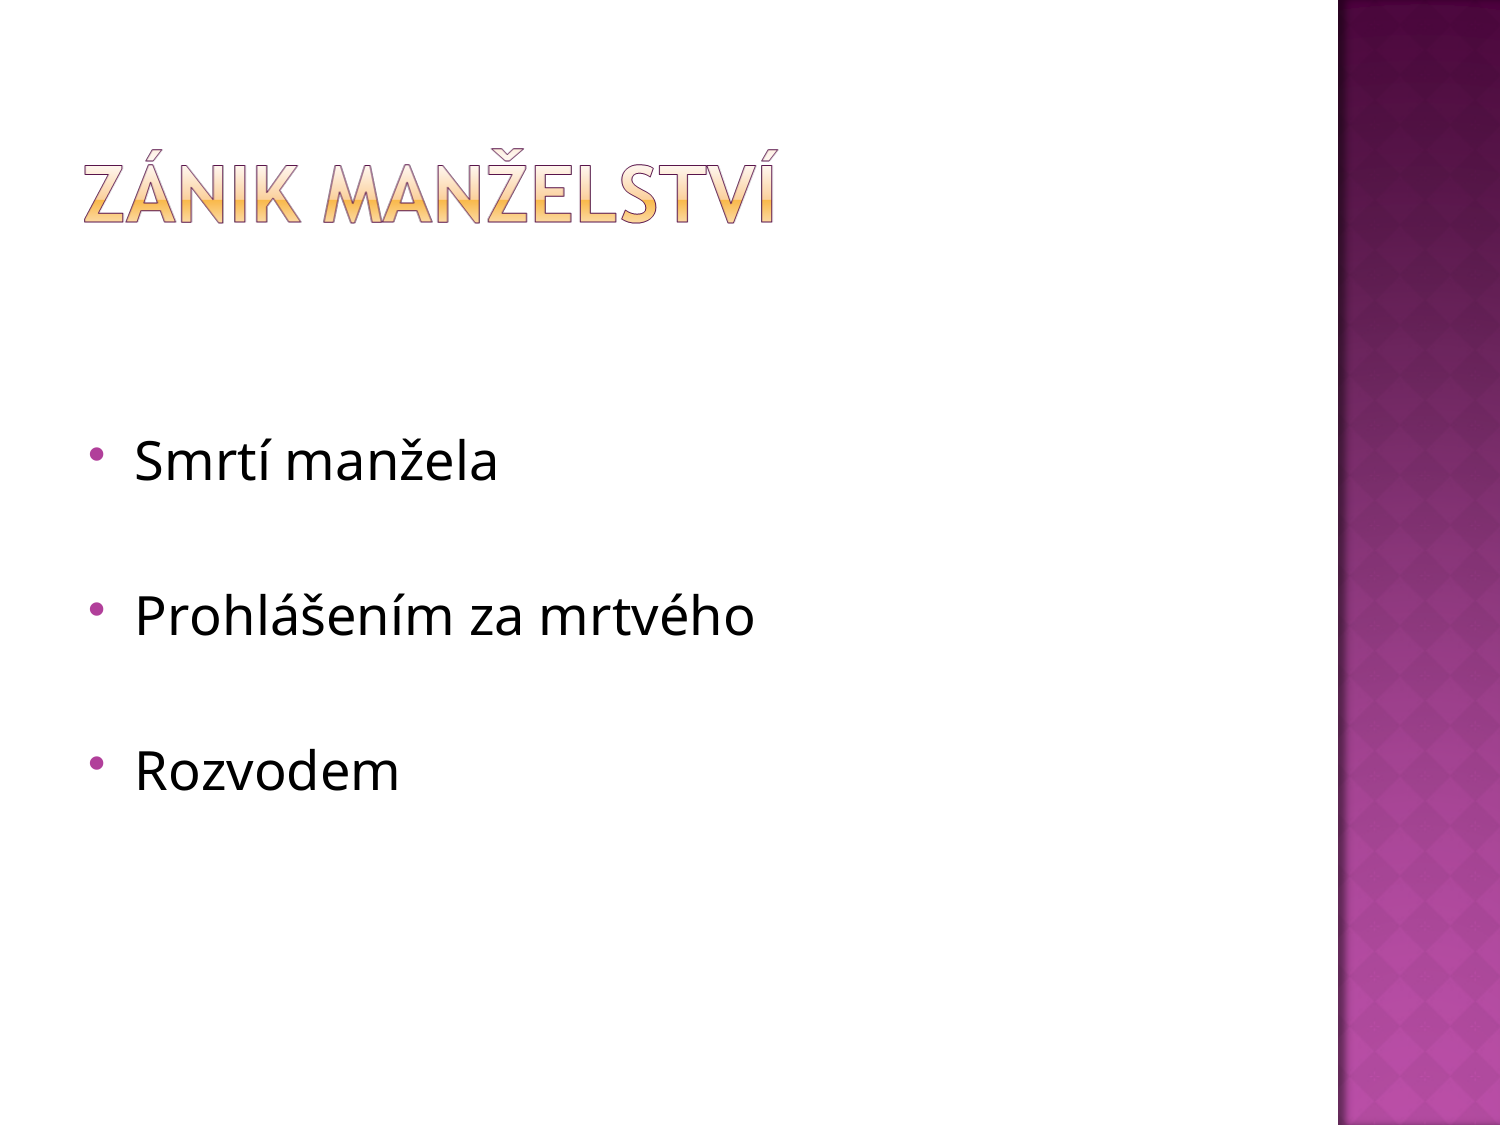

# Smrtí manžela
Prohlášením za mrtvého
Rozvodem